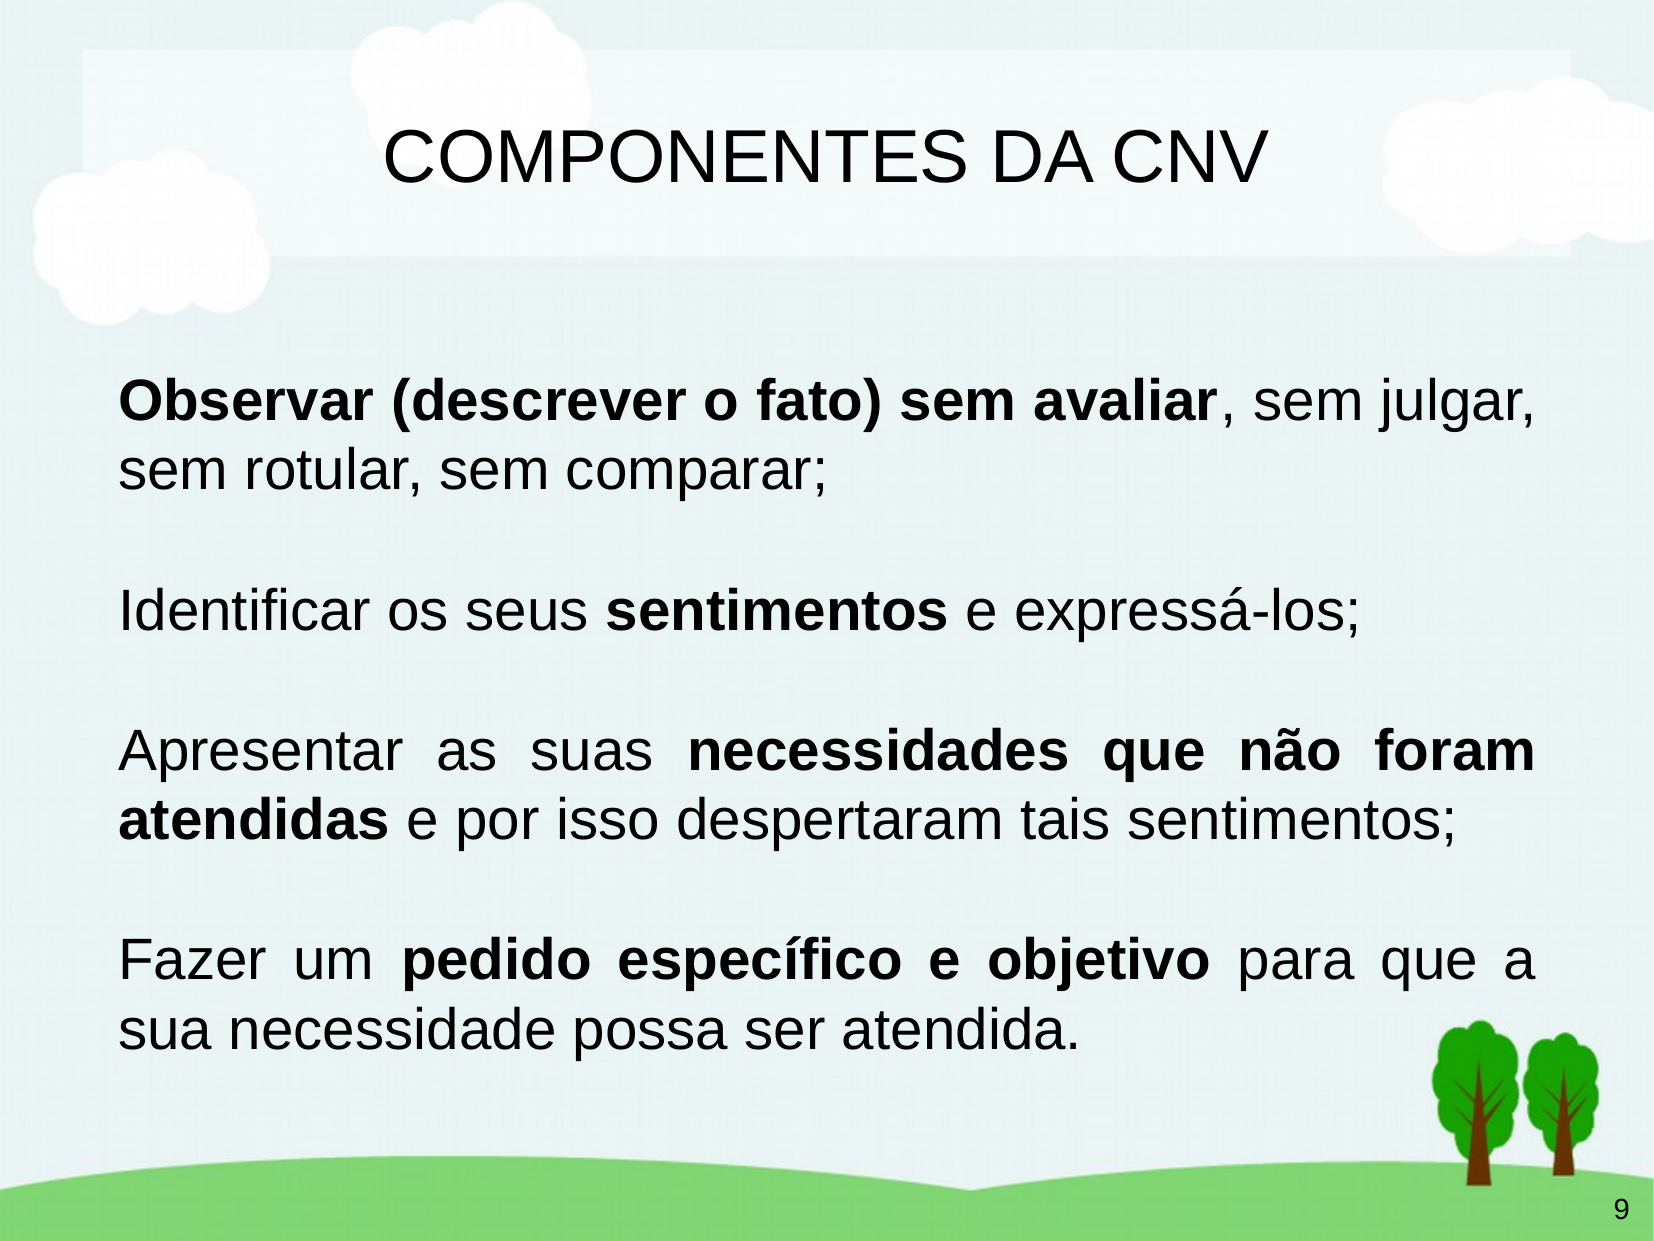

# COMPONENTES DA CNV
Observar (descrever o fato) sem avaliar, sem julgar, sem rotular, sem comparar;
Identificar os seus sentimentos e expressá-los;
Apresentar as suas necessidades que não foram atendidas e por isso despertaram tais sentimentos;
Fazer um pedido específico e objetivo para que a sua necessidade possa ser atendida.
9